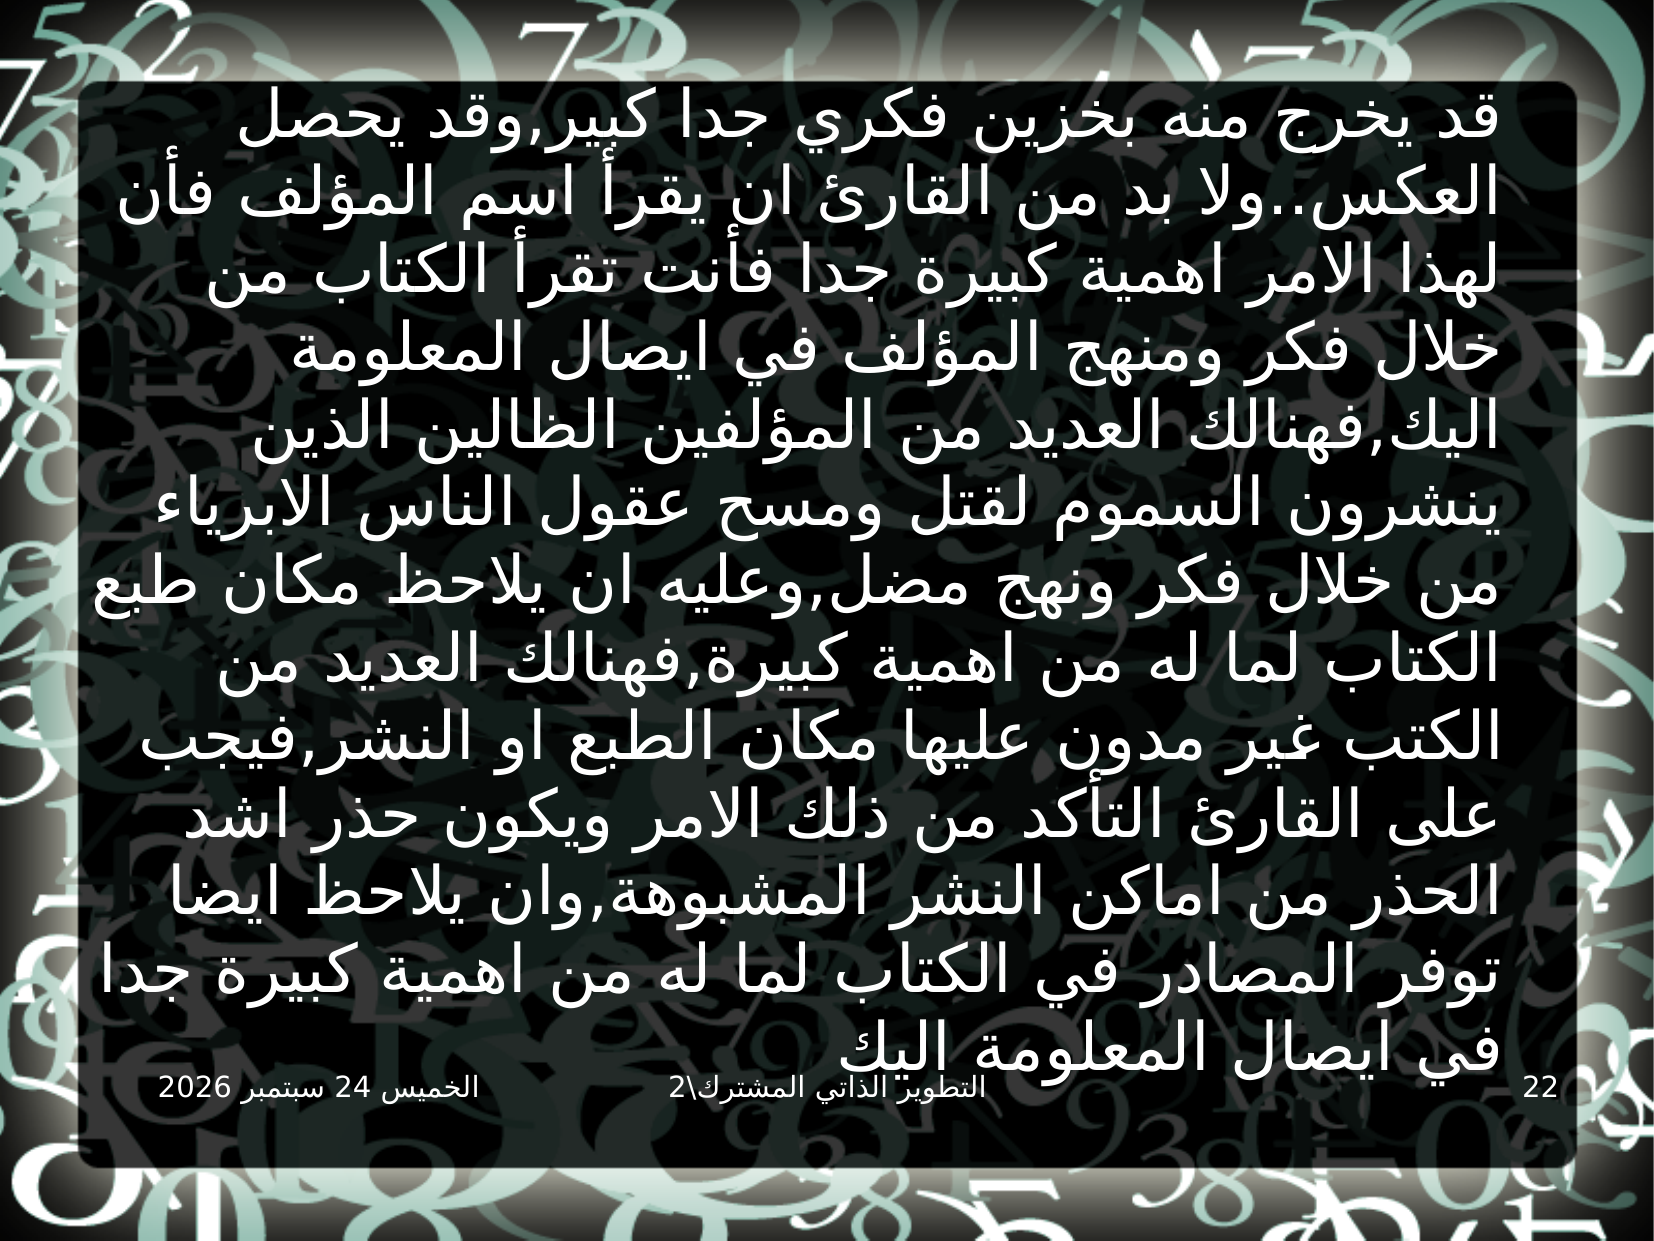

# .
قد يخرج منه بخزين فكري جدا كبير,وقد يحصل العكس..ولا بد من القارئ ان يقرأ اسم المؤلف فأن لهذا الامر اهمية كبيرة جدا فأنت تقرأ الكتاب من خلال فكر ومنهج المؤلف في ايصال المعلومة اليك,فهنالك العديد من المؤلفين الظالين الذين ينشرون السموم لقتل ومسح عقول الناس الابرياء من خلال فكر ونهج مضل,وعليه ان يلاحظ مكان طبع الكتاب لما له من اهمية كبيرة,فهنالك العديد من الكتب غير مدون عليها مكان الطبع او النشر,فيجب على القارئ التأكد من ذلك الامر ويكون حذر اشد الحذر من اماكن النشر المشبوهة,وان يلاحظ ايضا توفر المصادر في الكتاب لما له من اهمية كبيرة جدا في ايصال المعلومة اليك
التطوير الذاتي المشترك\2
22